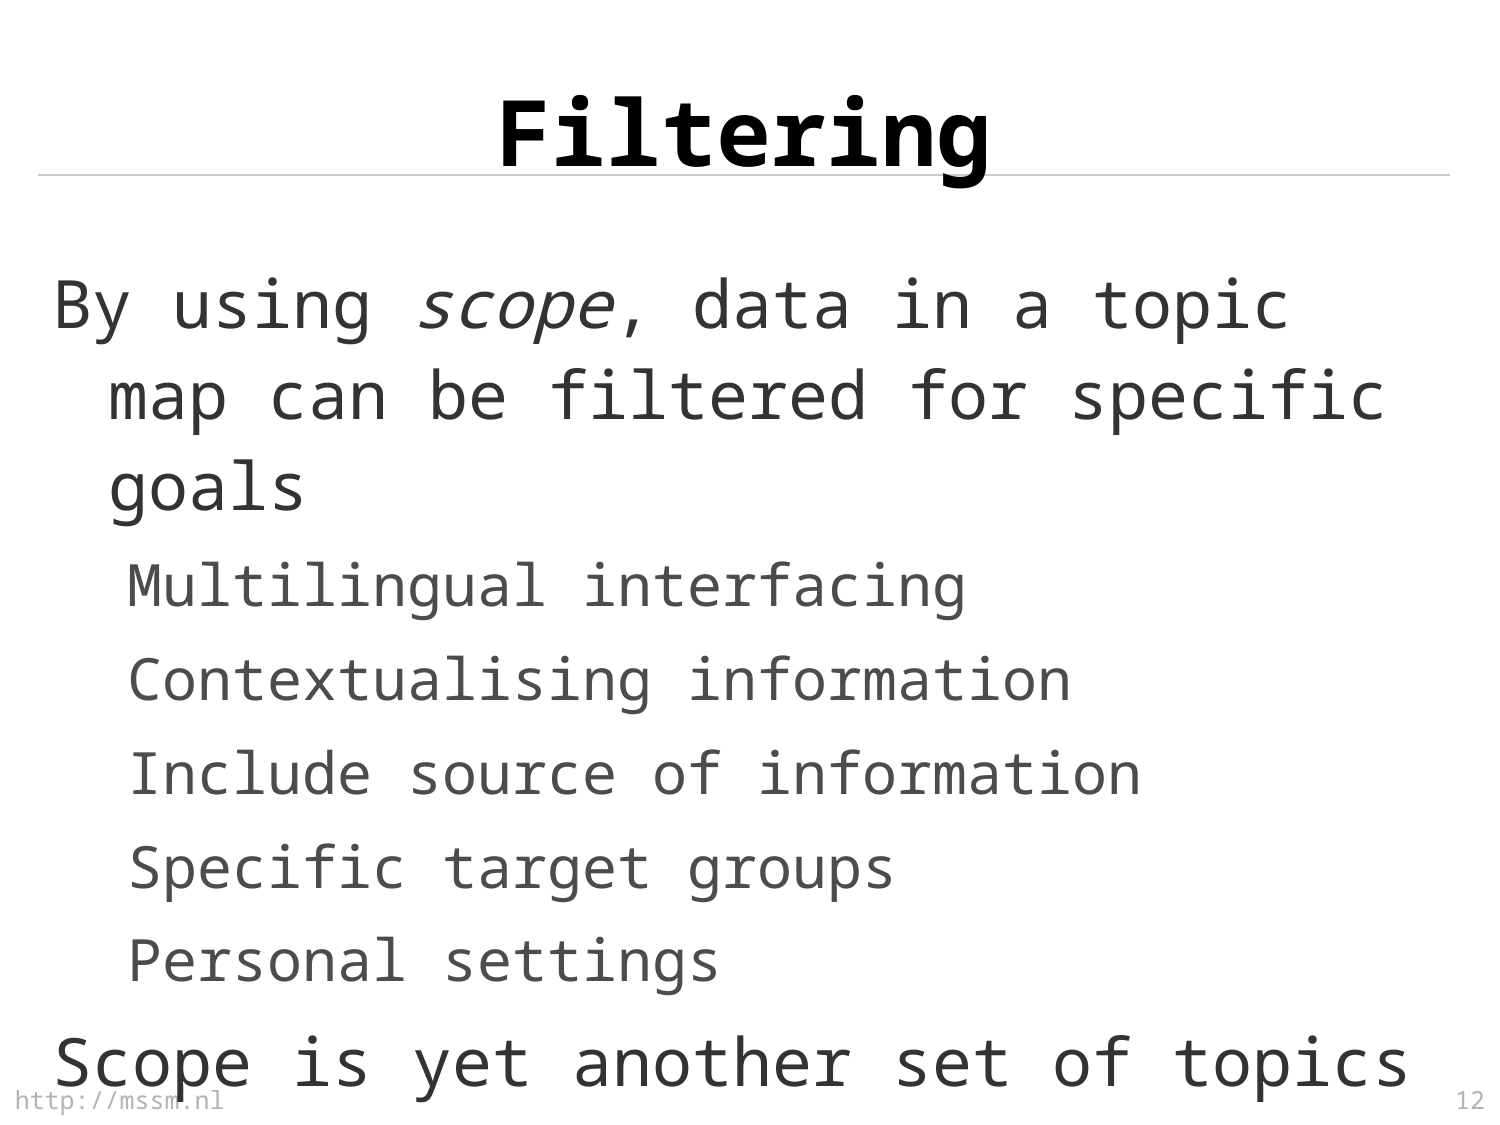

# Filtering
By using scope, data in a topic map can be filtered for specific goals
Multilingual interfacing
Contextualising information
Include source of information
Specific target groups
Personal settings
Scope is yet another set of topics
Scope on ‘french’, ‘expert term’, ‘gossip’
http://mssm.nl
12